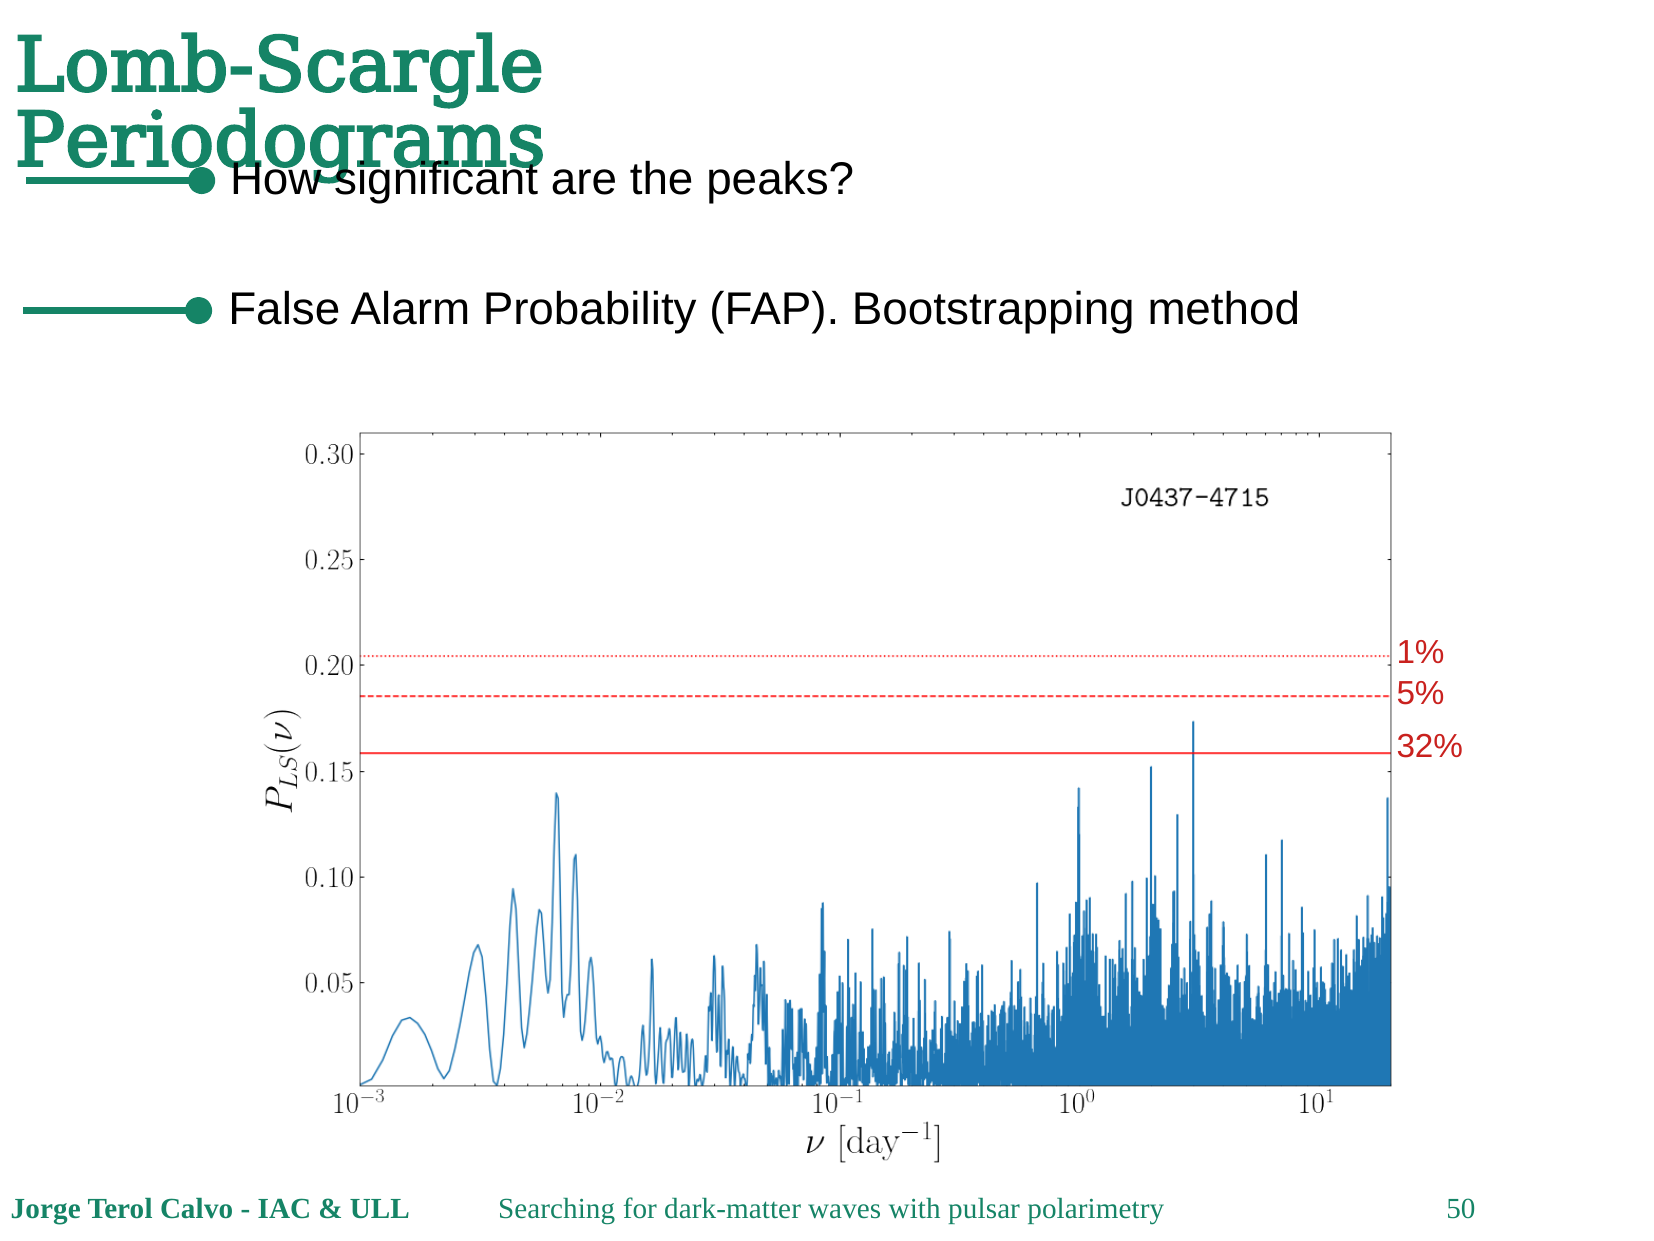

Lomb-Scargle Periodograms
How significant are the peaks?
False Alarm Probability (FAP). Bootstrapping method
1%
5%
32%
Jorge Terol Calvo - IAC & ULL
Searching for dark-matter waves with pulsar polarimetry
50